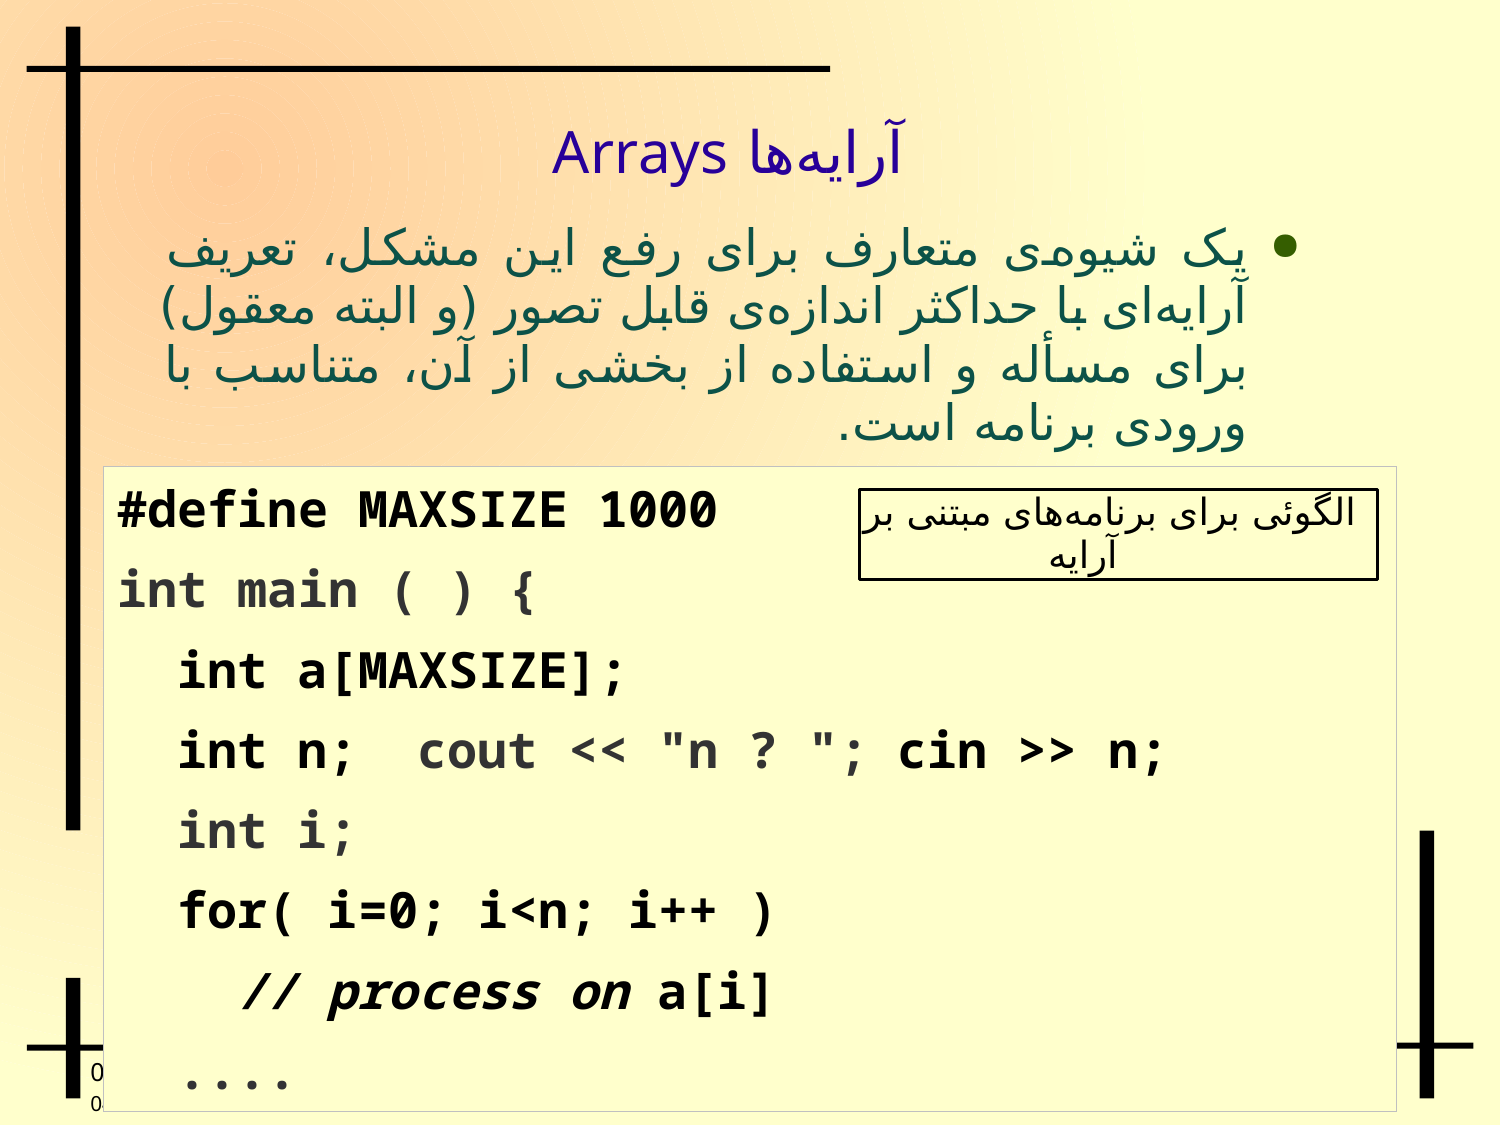

# آرایه‌ها Arrays
یک شیوه‌ی متعارف برای رفع این مشکل، تعریف آرایه‌ای با حداکثر اندازه‌ی قابل تصور (و البته معقول) برای مسأله و استفاده از بخشی از آن، متناسب با ورودی برنامه است.
#define MAXSIZE 1000
int main ( ) {
 int a[MAXSIZE];
 int n; cout << "n ? "; cin >> n;
 int i;
 for( i=0; i<n; i++ )
 // process on a[i]
 ....
الگوئی برای برنامه‌های مبتنی بر آرایه‌
اصول کامپیوتر ۱ / مبانی کامپیوتر و برنامه‌سازی
8